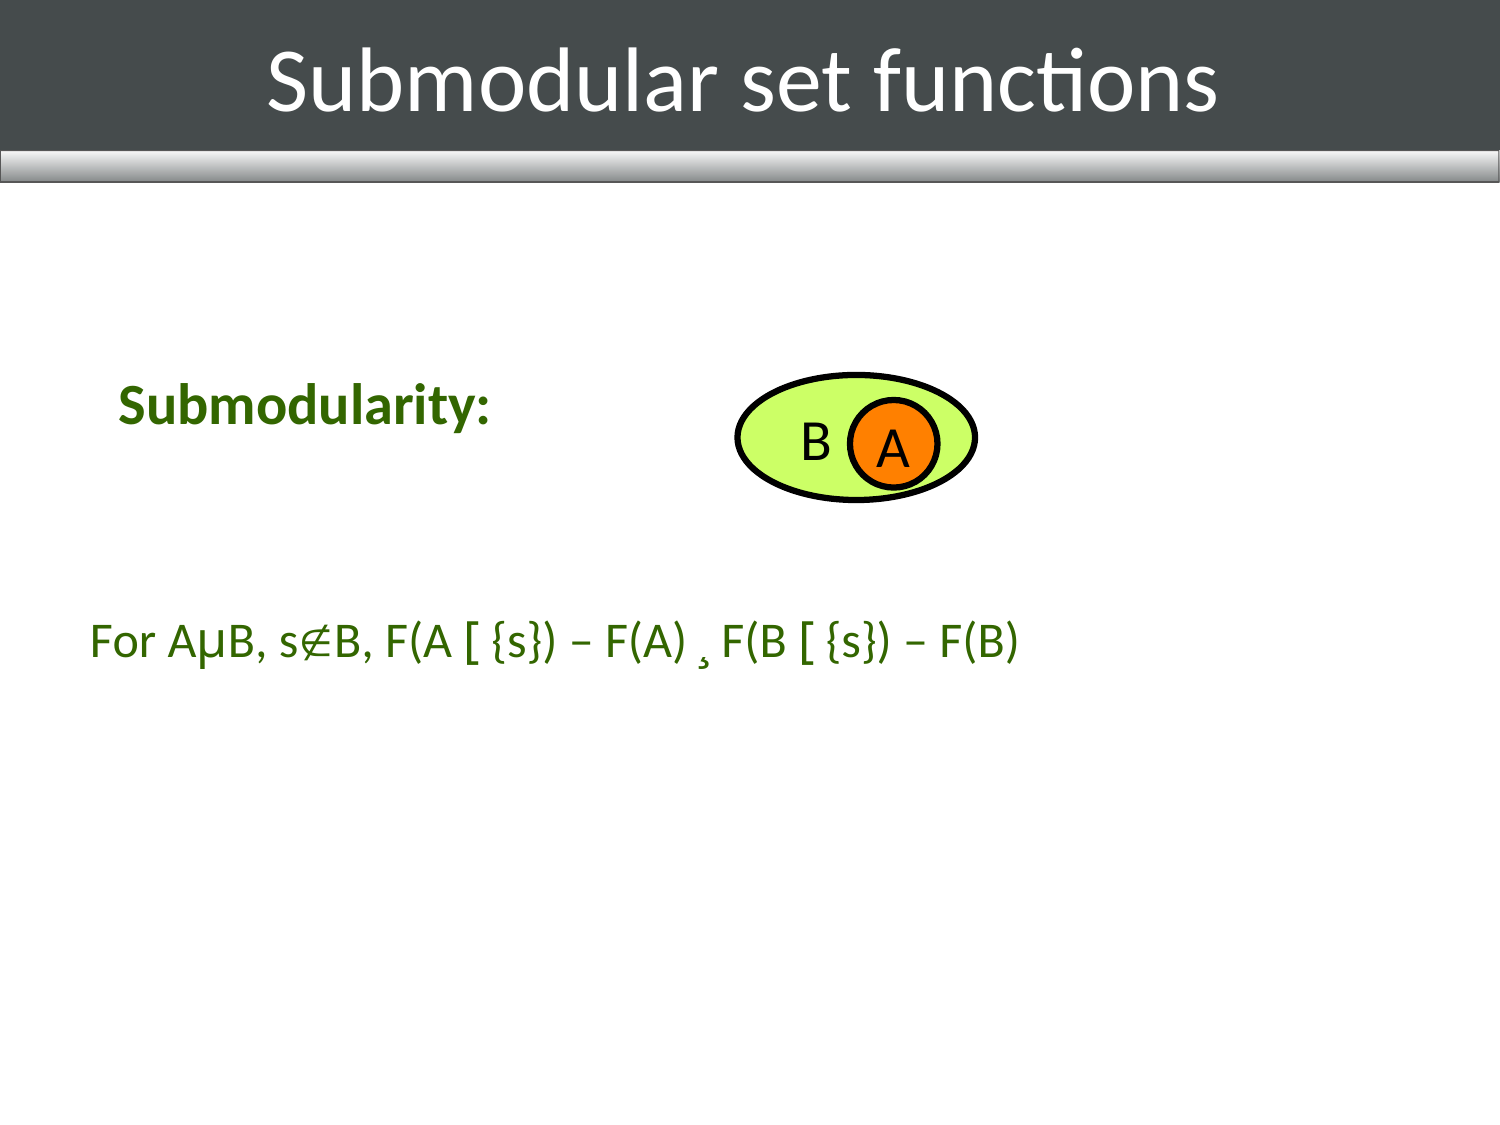

# Submodular set functions
Submodularity:
B
A
For AµB, sB, F(A [ {s}) – F(A) ¸ F(B [ {s}) – F(B)